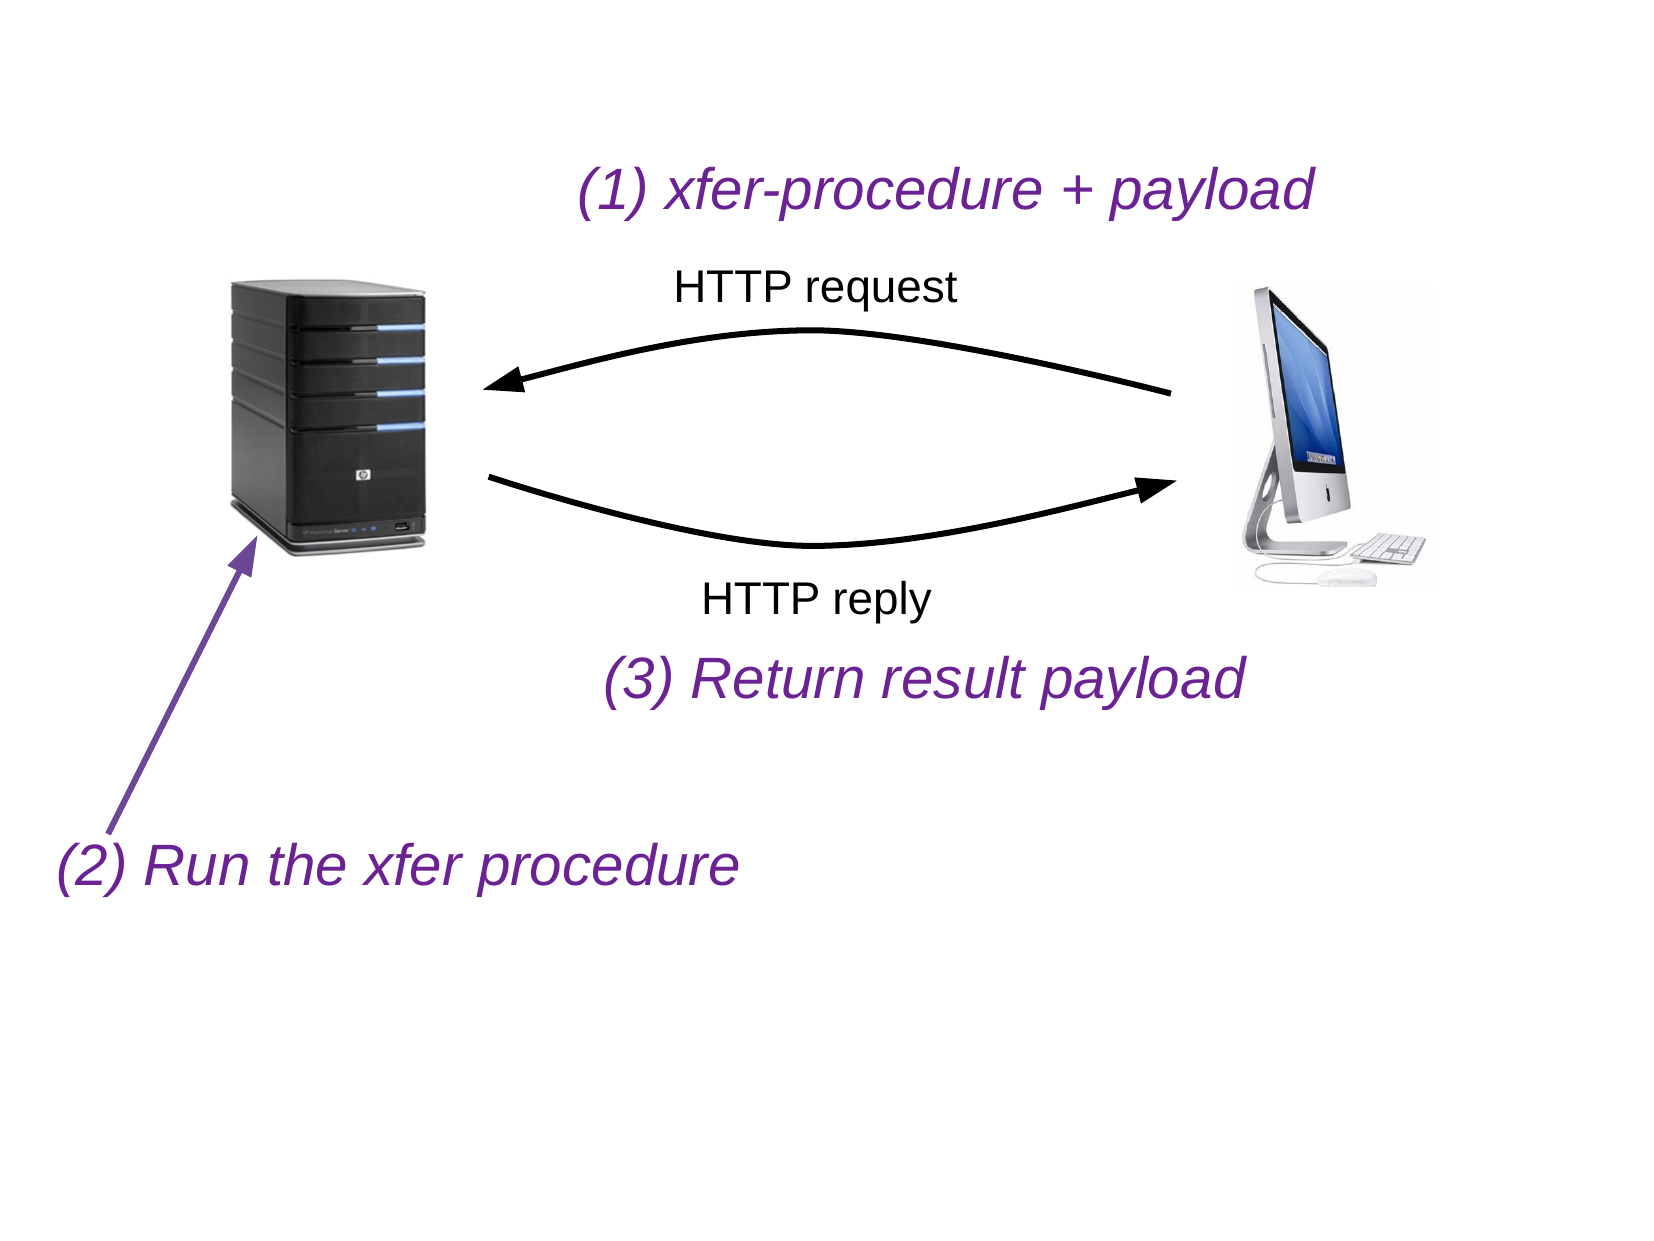

(1) xfer-procedure + payload
HTTP request
HTTP reply
(3) Return result payload
(2) Run the xfer procedure